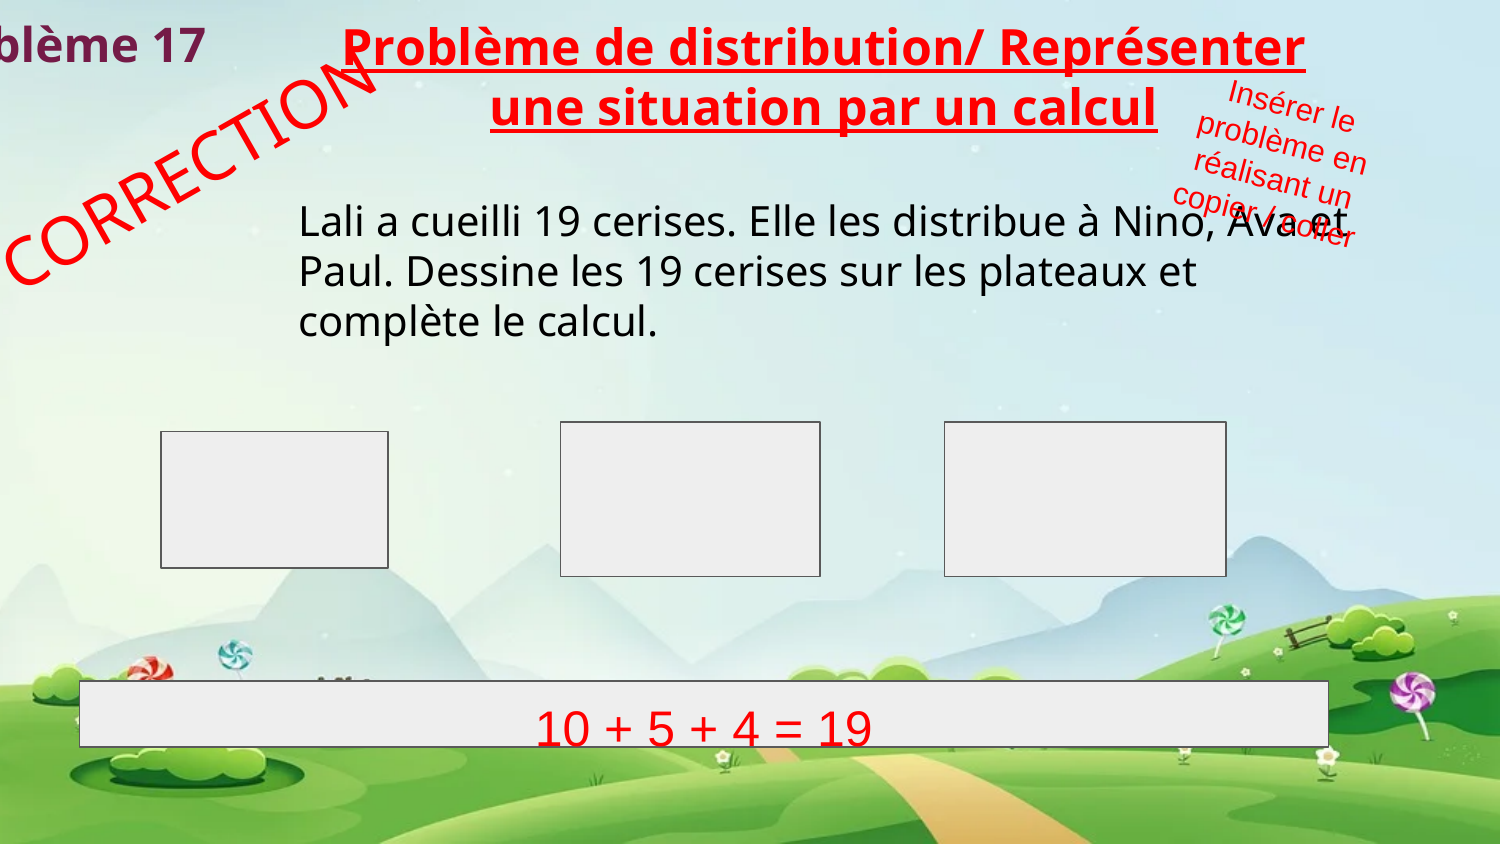

Problème 17
Problème de distribution/ Représenter une situation par un calcul
Lali a cueilli 19 cerises. Elle les distribue à Nino, Ava et Paul. Dessine les 19 cerises sur les plateaux et complète le calcul.
Insérer le problème en réalisant un copier / coller
CORRECTION
10 + 5 + 4 = 19